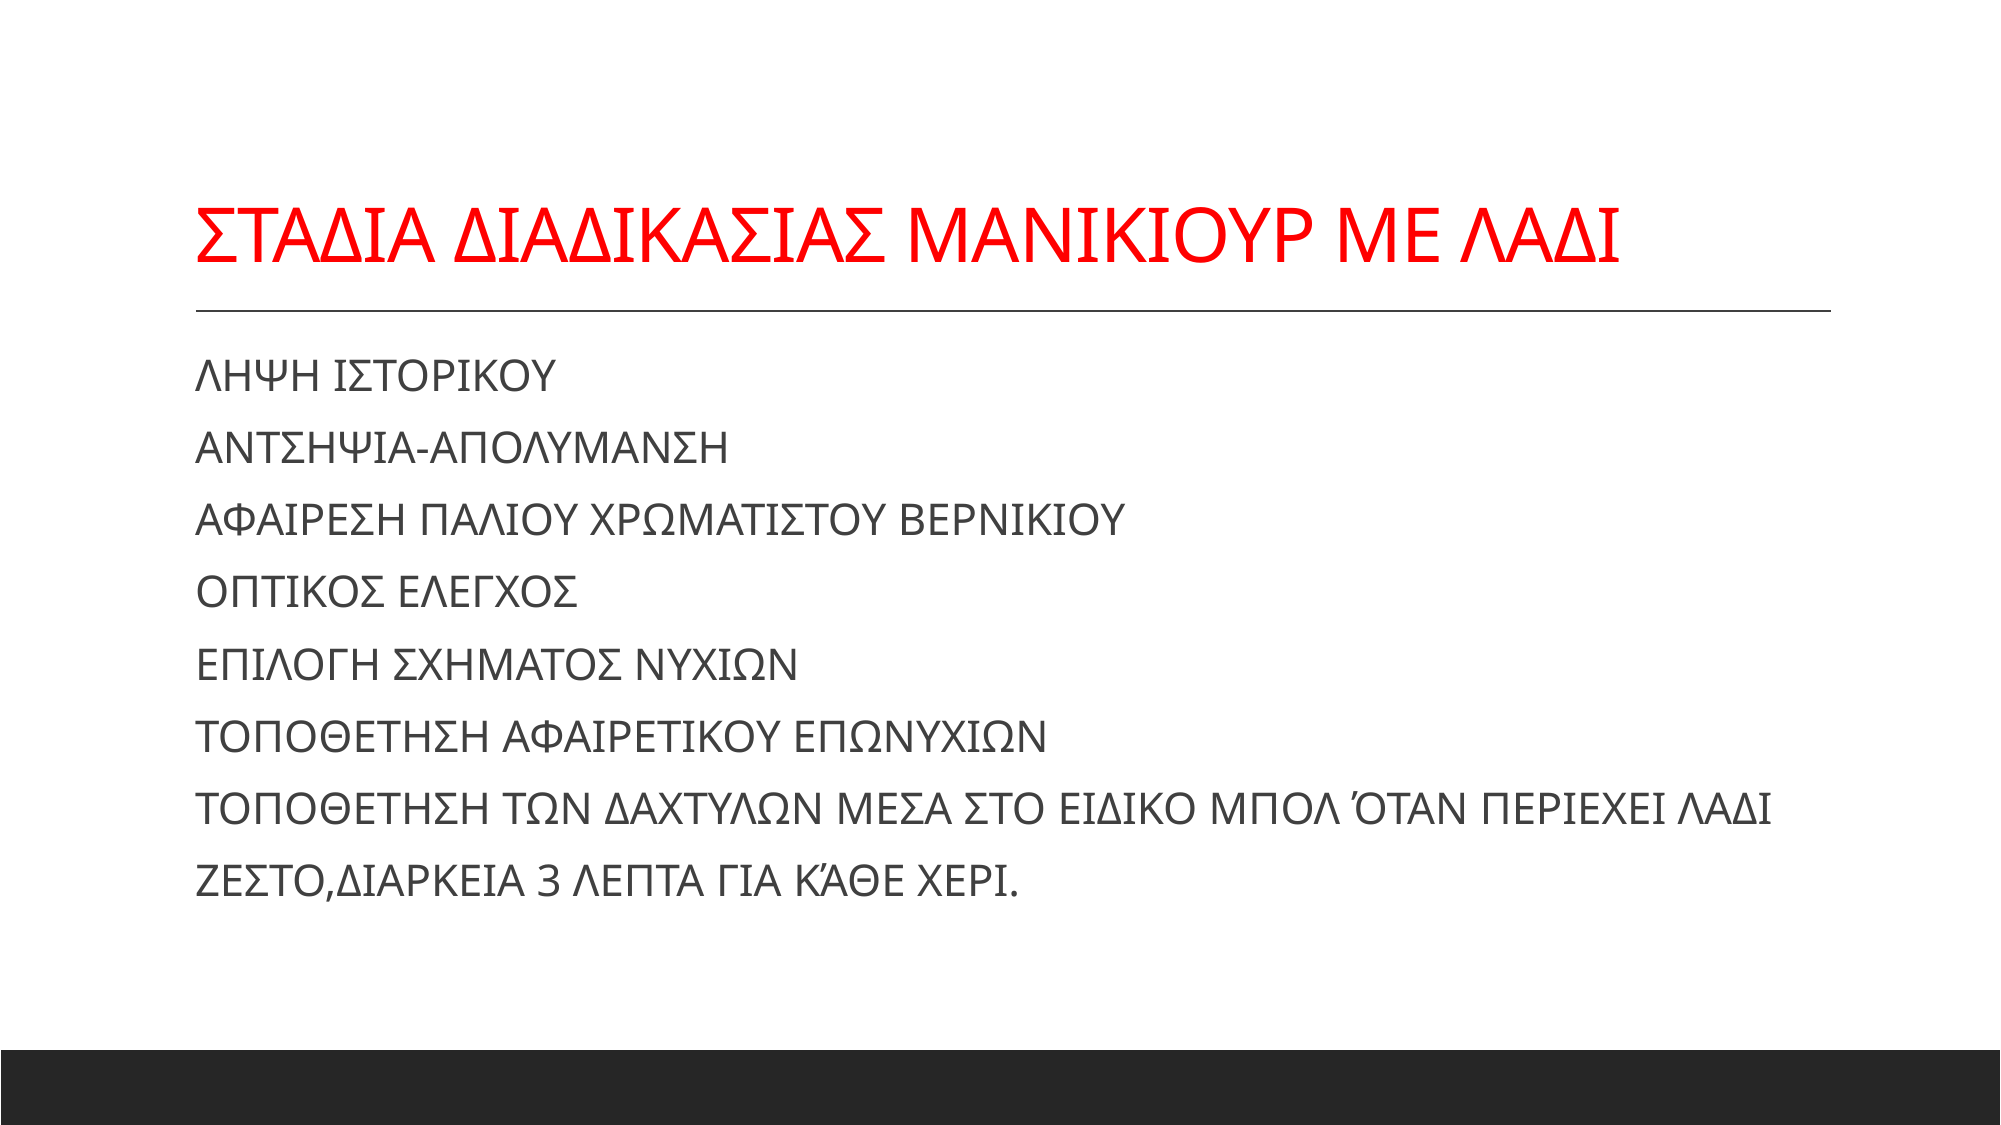

# ΣΤΑΔΙΑ ΔΙΑΔΙΚΑΣΙΑΣ ΜΑΝΙΚΙΟΥΡ ΜΕ ΛΑΔΙ
ΛΗΨΗ ΙΣΤΟΡΙΚΟΥ
ΑΝΤΣΗΨΙΑ-ΑΠΟΛΥΜΑΝΣΗ
ΑΦΑΙΡΕΣΗ ΠΑΛΙΟΥ ΧΡΩΜΑΤΙΣΤΟΥ ΒΕΡΝΙΚΙΟΥ
ΟΠΤΙΚΟΣ ΕΛΕΓΧΟΣ
ΕΠΙΛΟΓΗ ΣΧΗΜΑΤΟΣ ΝΥΧΙΩΝ
ΤΟΠΟΘΕΤΗΣΗ ΑΦΑΙΡΕΤΙΚΟΥ ΕΠΩΝΥΧΙΩΝ
ΤΟΠΟΘΕΤΗΣΗ ΤΩΝ ΔΑΧΤΥΛΩΝ ΜΕΣΑ ΣΤΟ ΕΙΔΙΚΟ ΜΠΟΛ ΌΤΑΝ ΠΕΡΙΕΧΕΙ ΛΑΔΙ
ΖΕΣΤΟ,ΔΙΑΡΚΕΙΑ 3 ΛΕΠΤΑ ΓΙΑ ΚΆΘΕ ΧΕΡΙ.